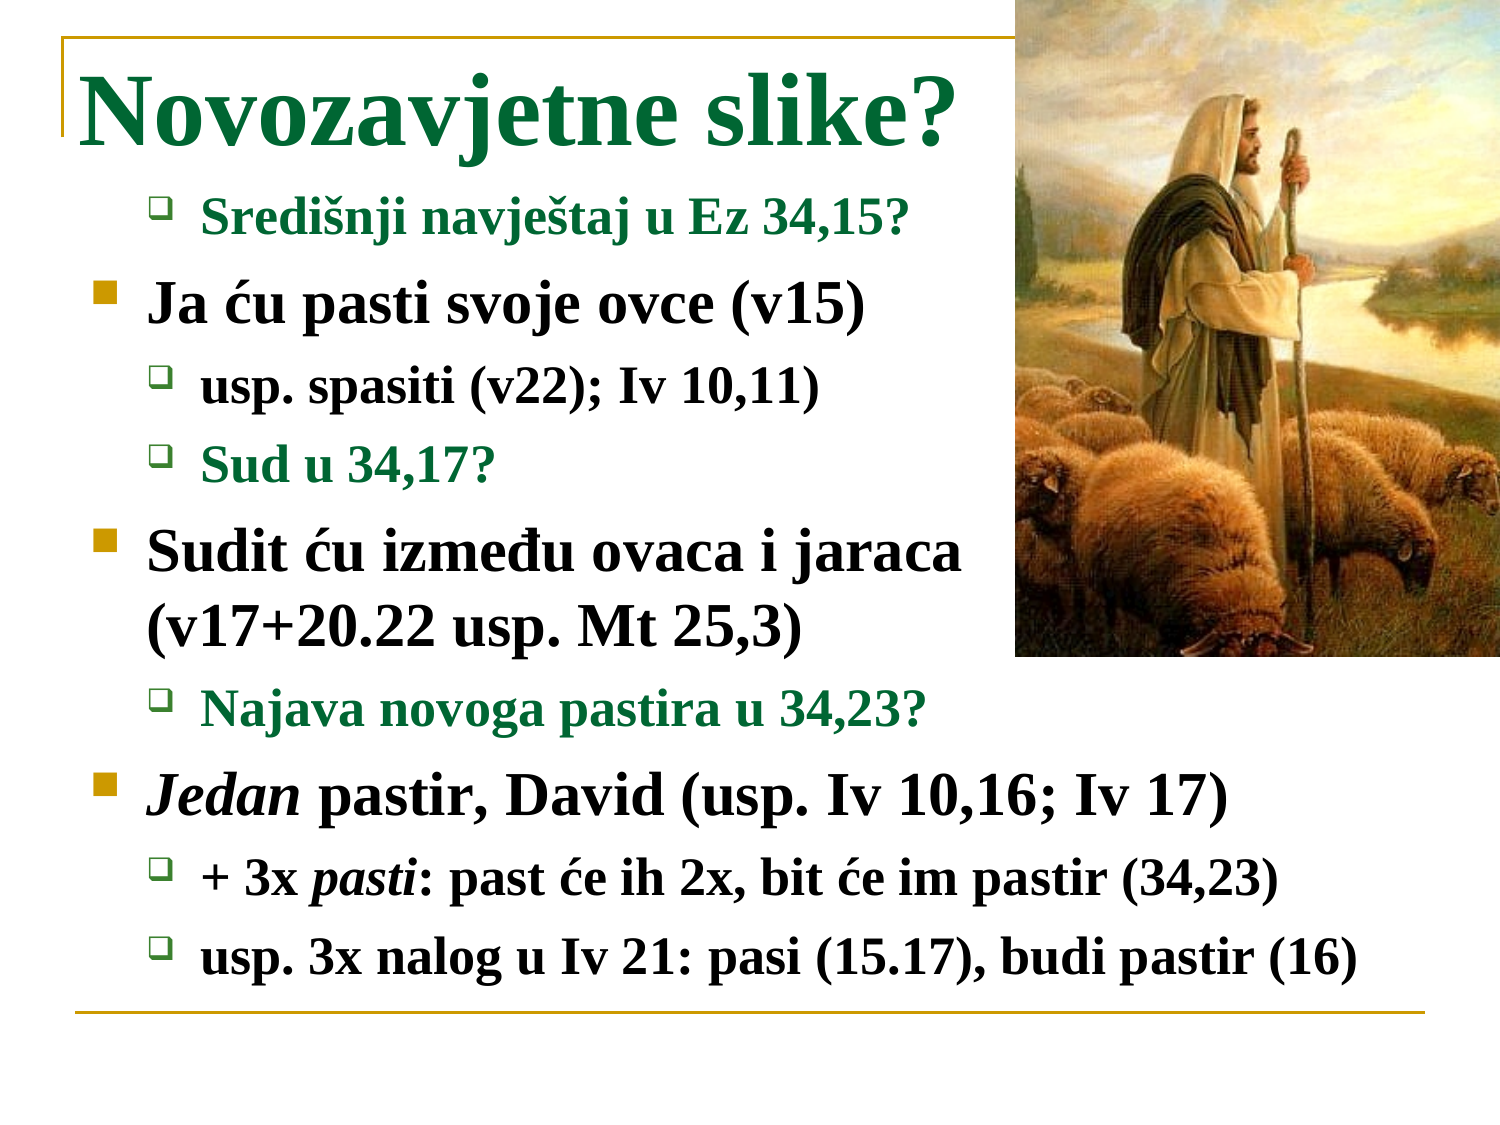

# Novozavjetne slike?
Središnji navještaj u Ez 34,15?
Ja ću pasti svoje ovce (v15)
usp. spasiti (v22); Iv 10,11)
Sud u 34,17?
Sudit ću između ovaca i jaraca
(v17+20.22 usp. Mt 25,3)
Najava novoga pastira u 34,23?
Jedan pastir, David (usp. Iv 10,16; Iv 17)
+ 3x pasti: past će ih 2x, bit će im pastir (34,23)
usp. 3x nalog u Iv 21: pasi (15.17), budi pastir (16)